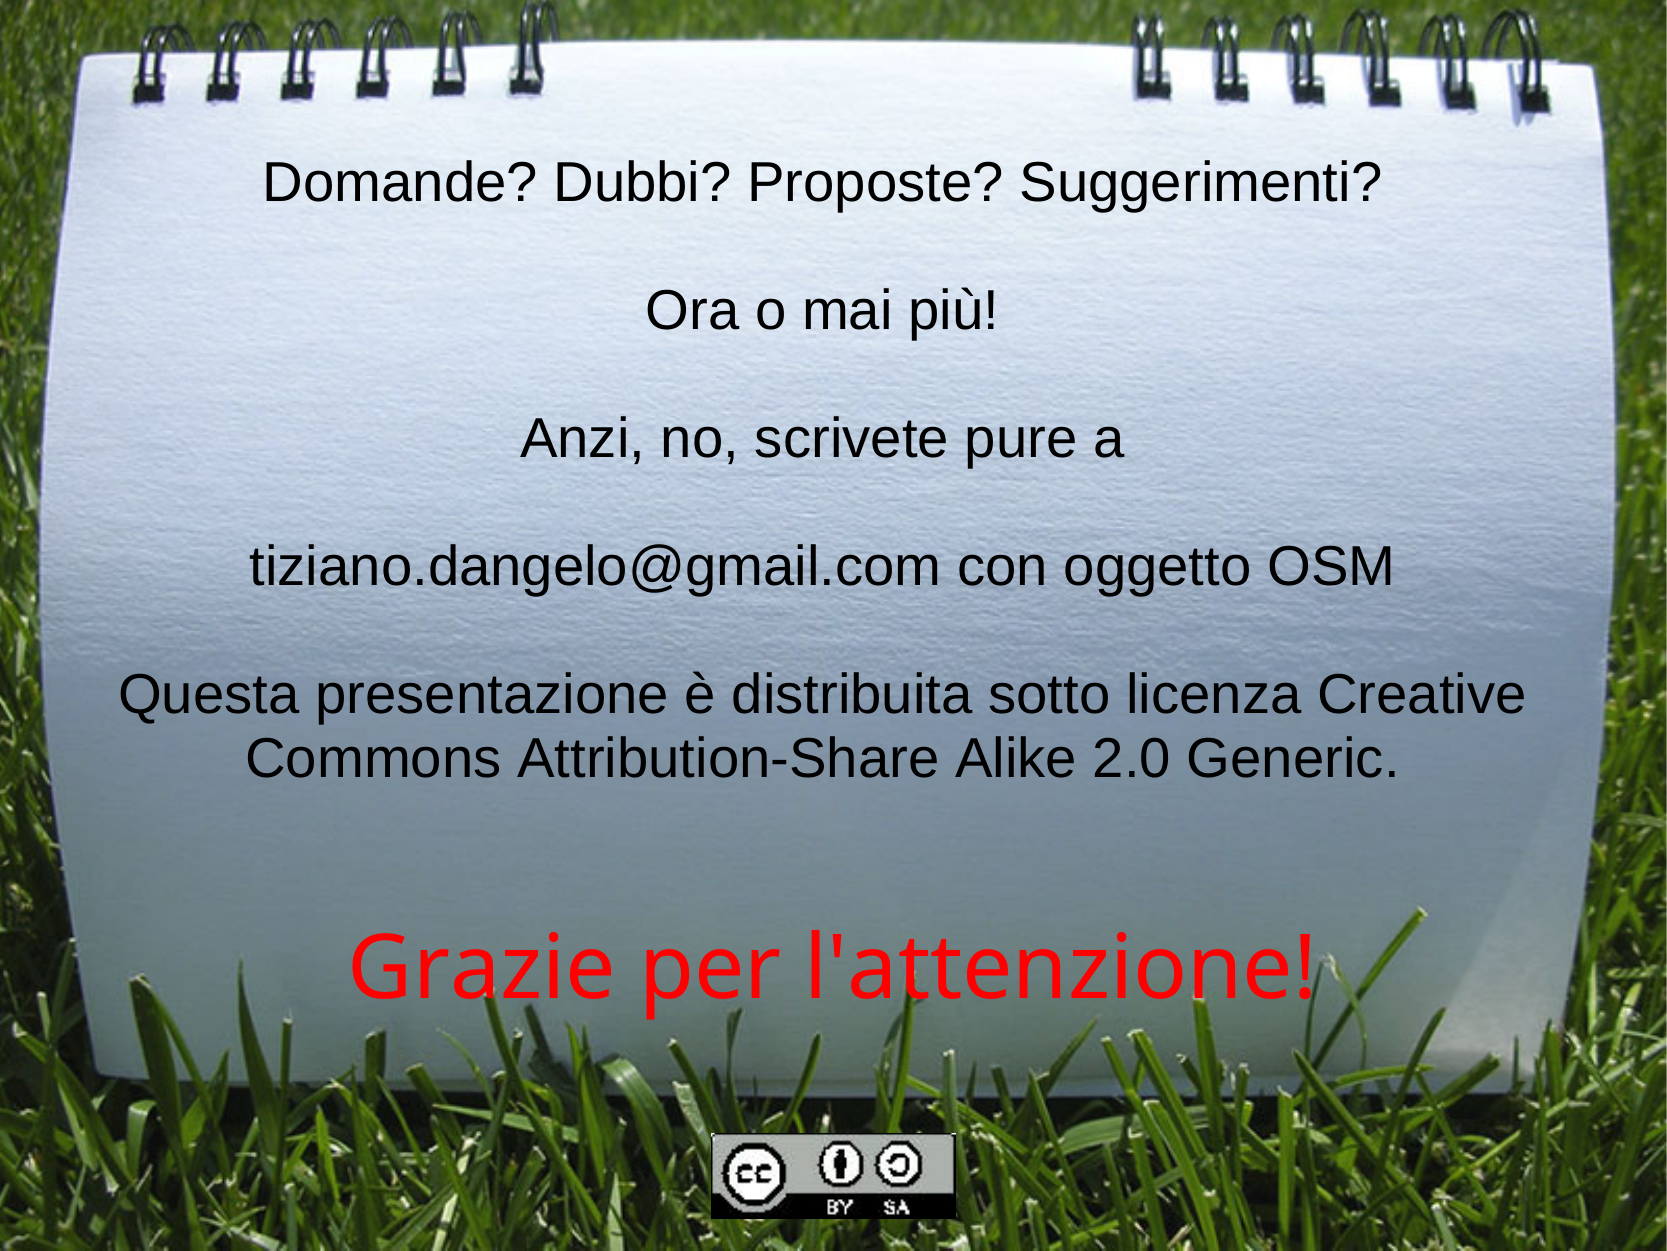

Domande? Dubbi? Proposte? Suggerimenti?
Ora o mai più!
Anzi, no, scrivete pure a
tiziano.dangelo@gmail.com con oggetto OSM
Questa presentazione è distribuita sotto licenza Creative Commons Attribution-Share Alike 2.0 Generic.
# Grazie per l'attenzione!